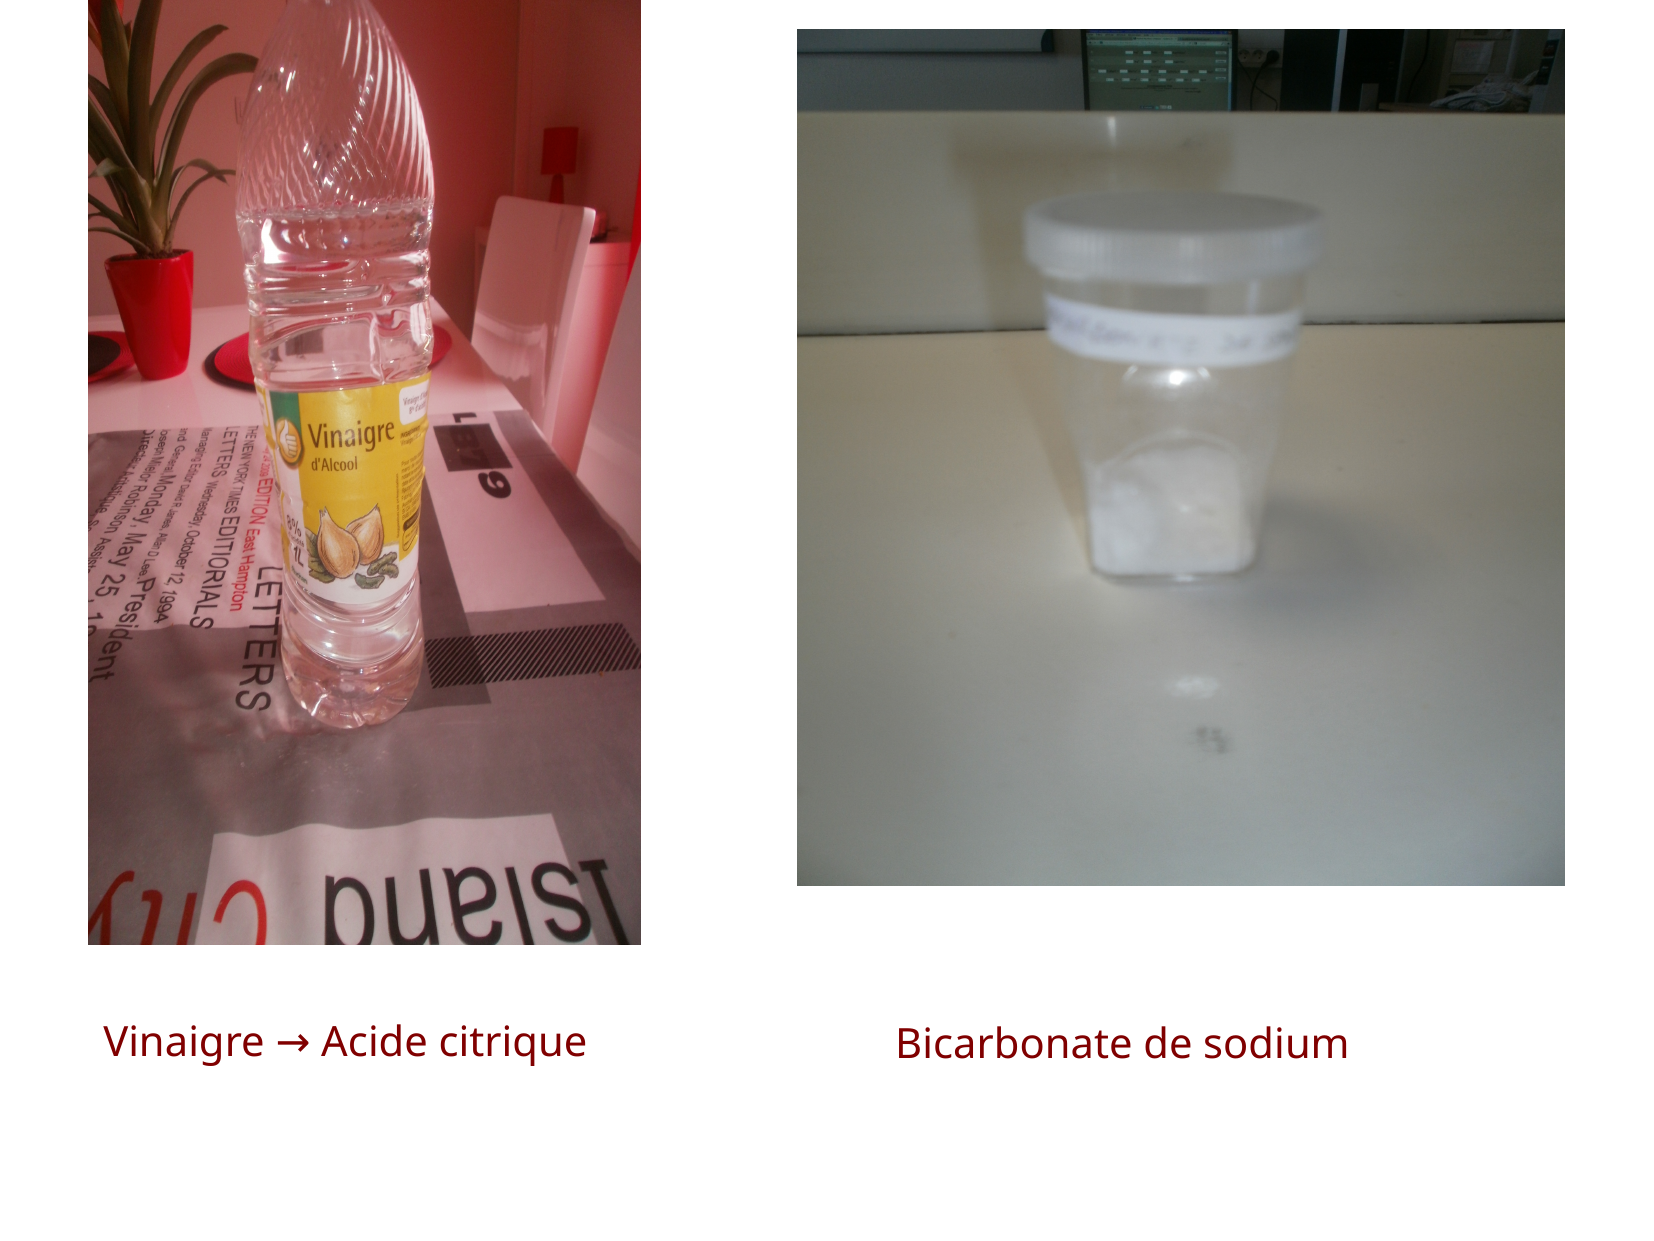

Vinaigre → Acide citrique
 Bicarbonate de sodium